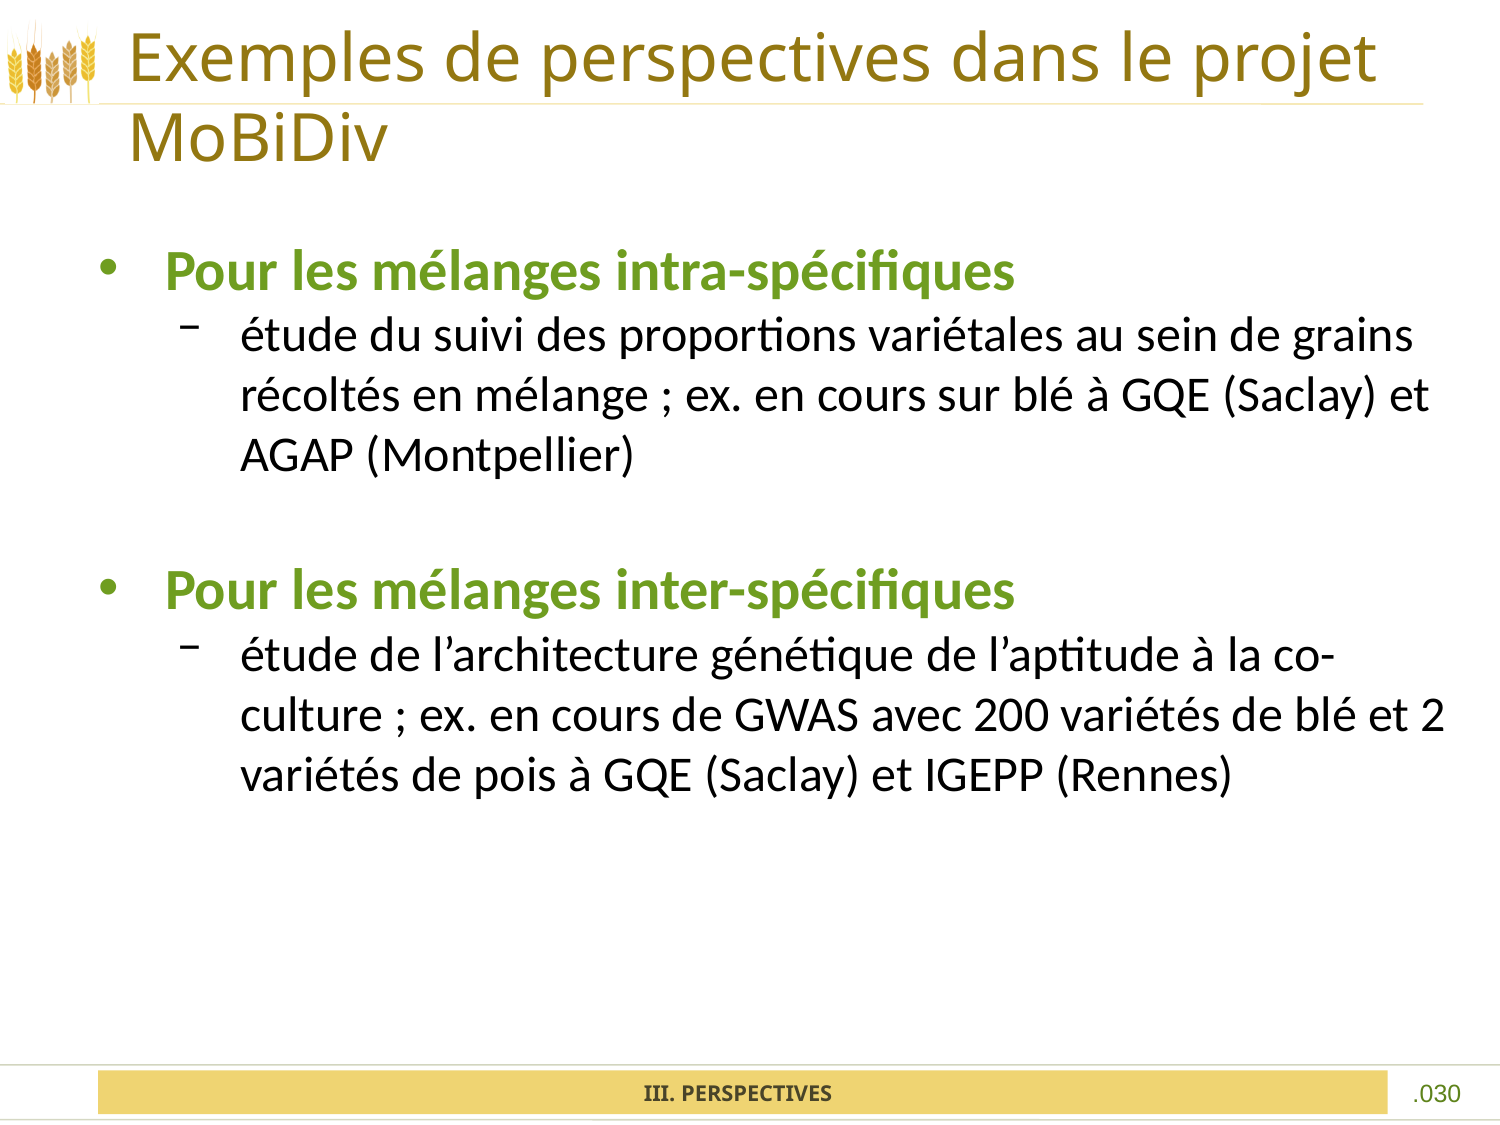

Exemples de perspectives dans le projet MoBiDiv
# Pour les mélanges intra-spécifiques
étude du suivi des proportions variétales au sein de grains récoltés en mélange ; ex. en cours sur blé à GQE (Saclay) et AGAP (Montpellier)
Pour les mélanges inter-spécifiques
étude de l’architecture génétique de l’aptitude à la co-culture ; ex. en cours de GWAS avec 200 variétés de blé et 2 variétés de pois à GQE (Saclay) et IGEPP (Rennes)
III. PERSPECTIVES